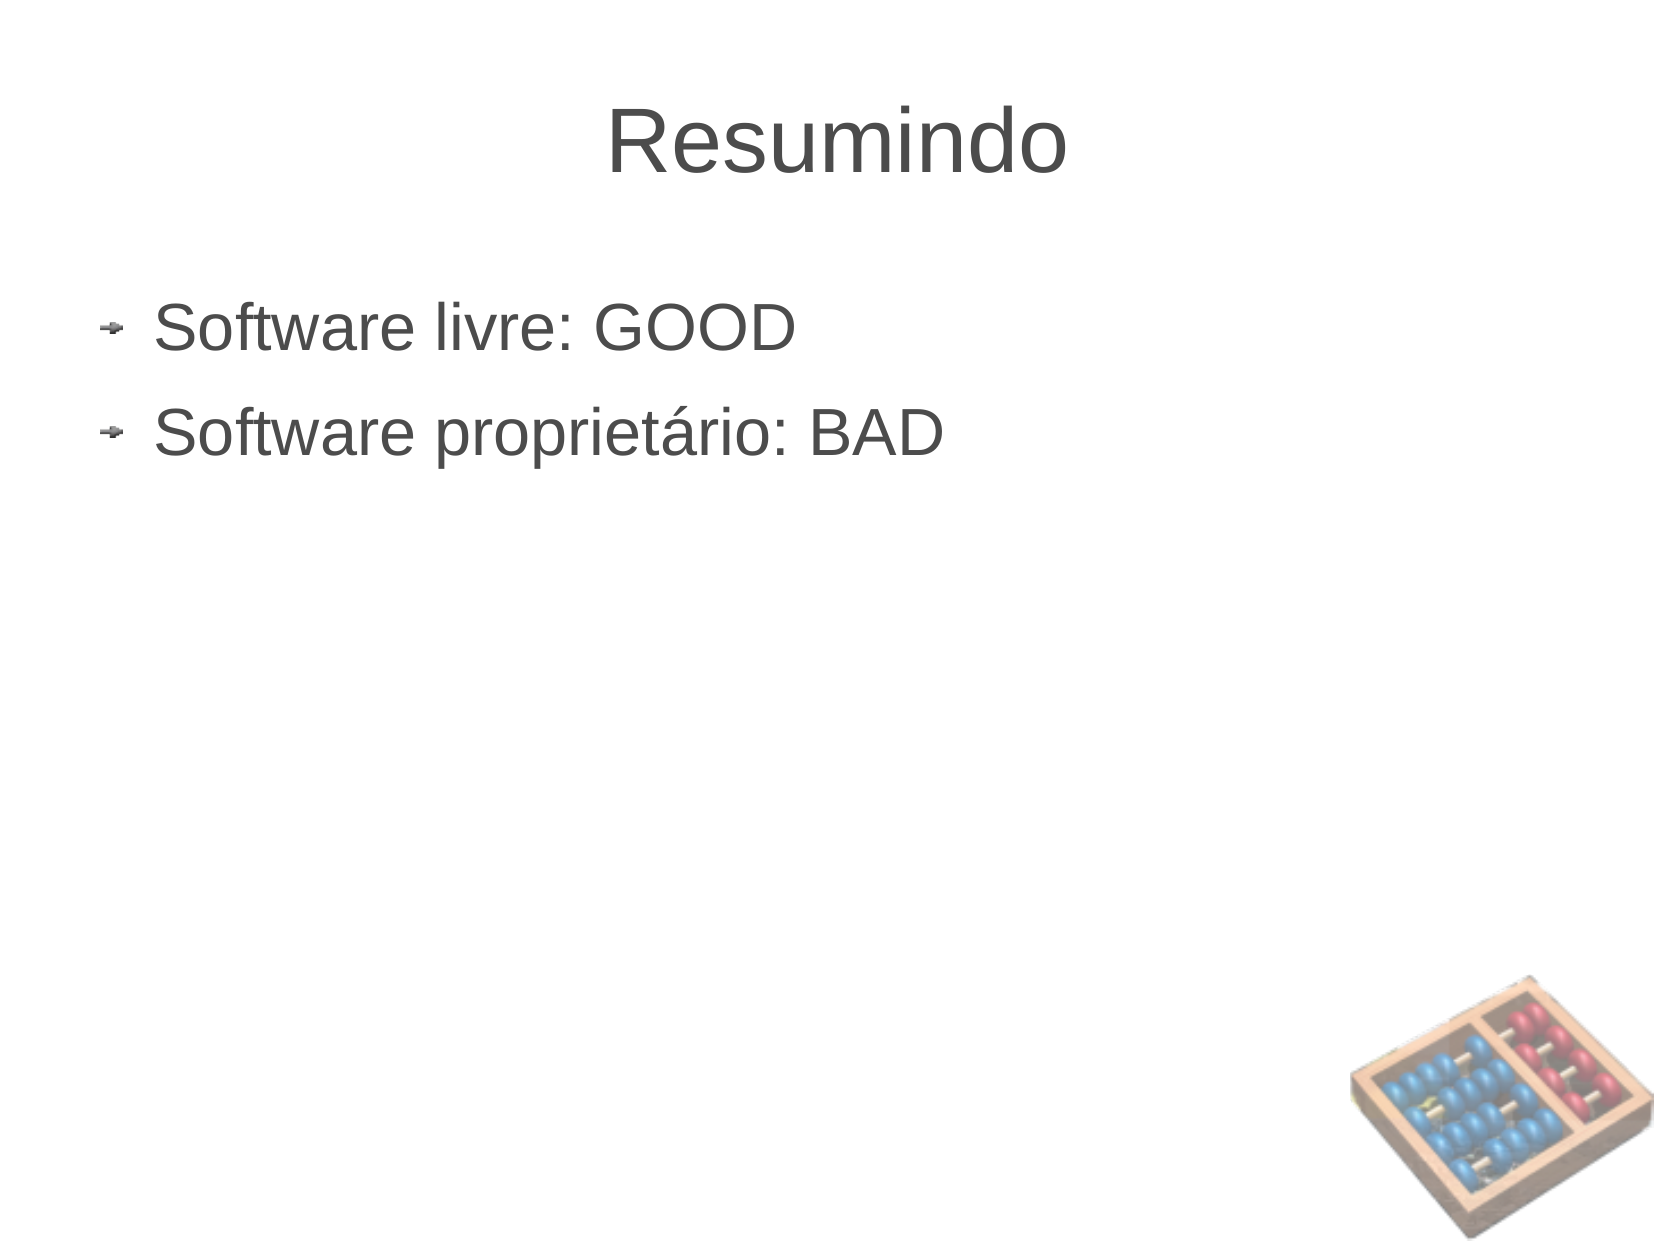

# Resumindo
Software livre: GOOD
Software proprietário: BAD